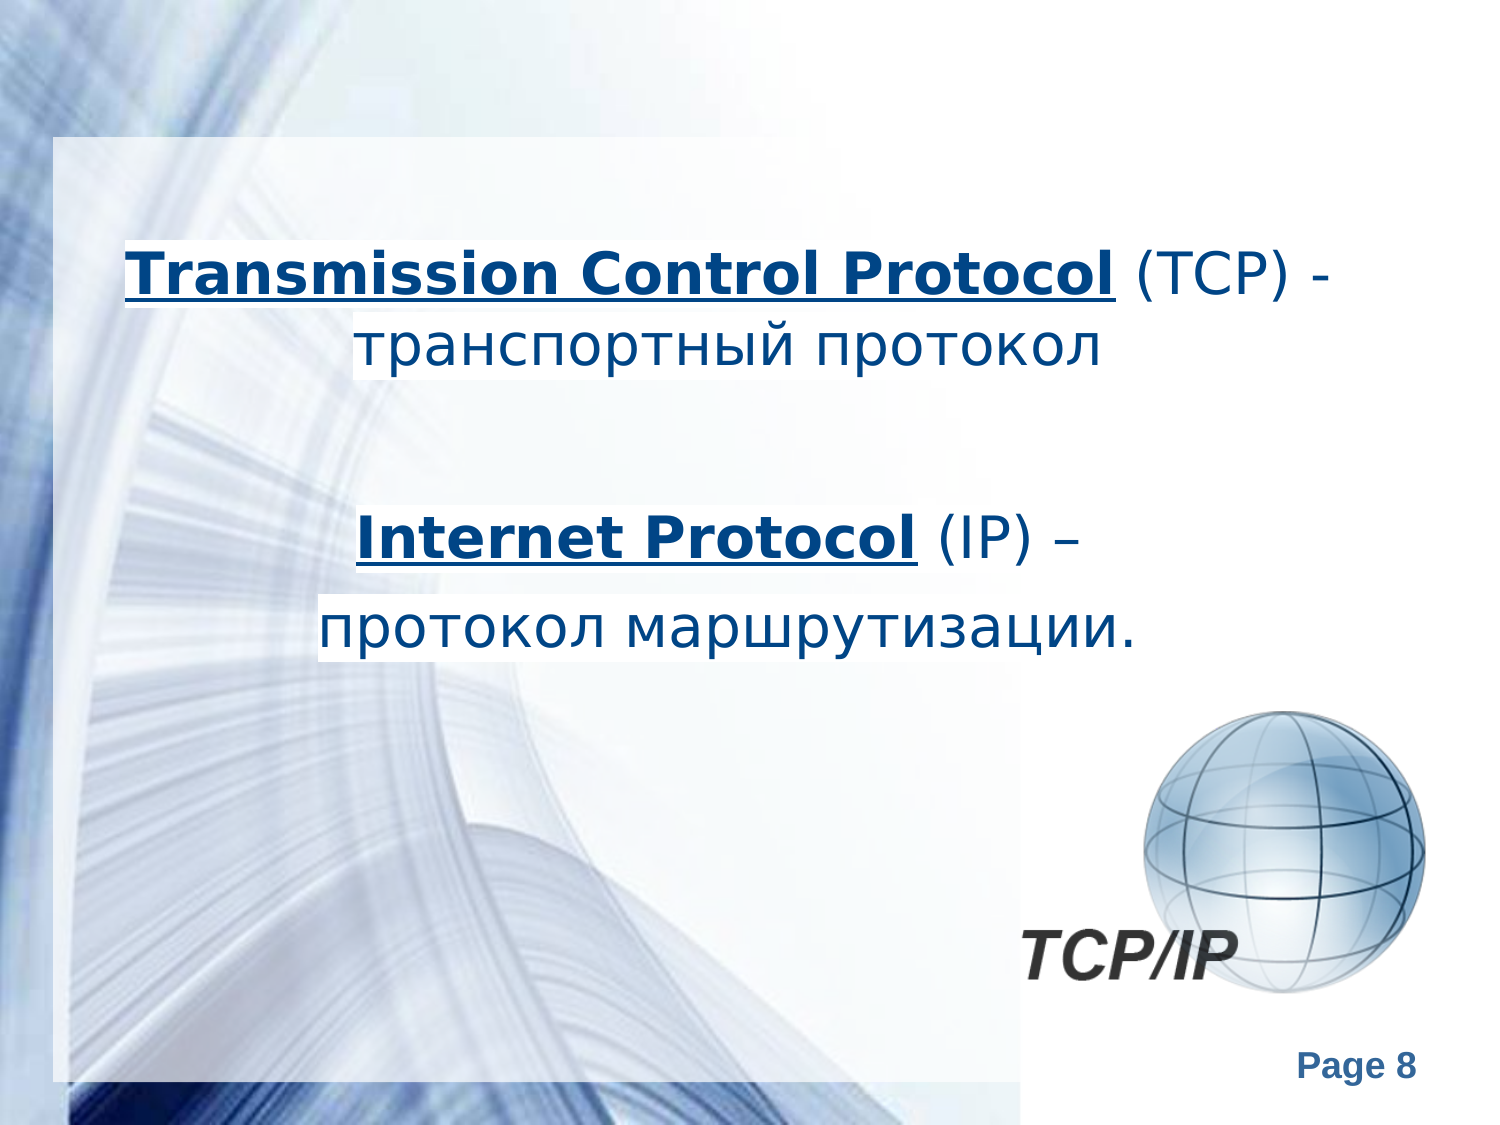

# Transmission Control Protocol (TCP) - транспортный протокол
Internet Protocol (IP) –
протокол маршрутизации.